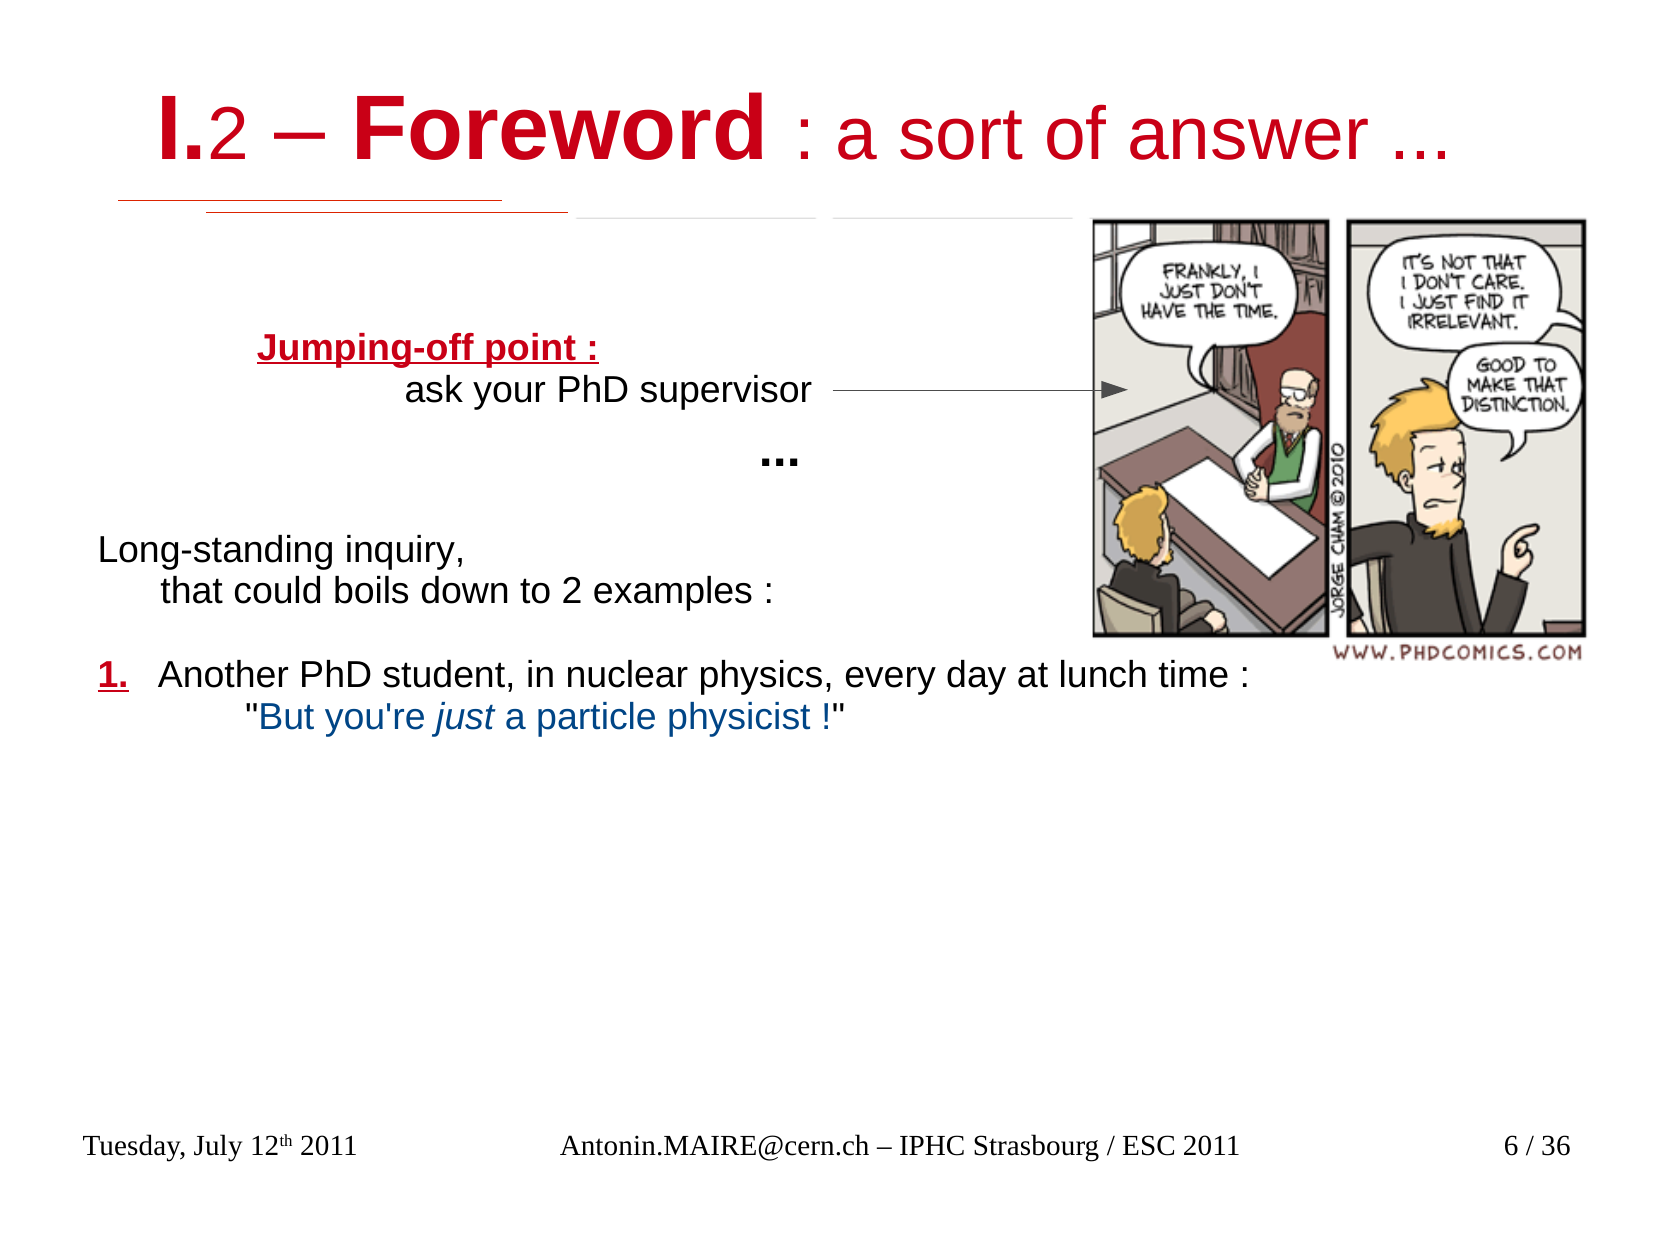

# I.2 – Foreword : a sort of answer ...
Jumping-off point :
		ask your PhD supervisor
...
Long-standing inquiry,
 that could boils down to 2 examples :
1. Another PhD student, in nuclear physics, every day at lunch time :
		"But you're just a particle physicist !"
Mon, March 31st, 2008
Antonin Maire - IPHC Strasbourg / AliceWeek Apr. 08
6